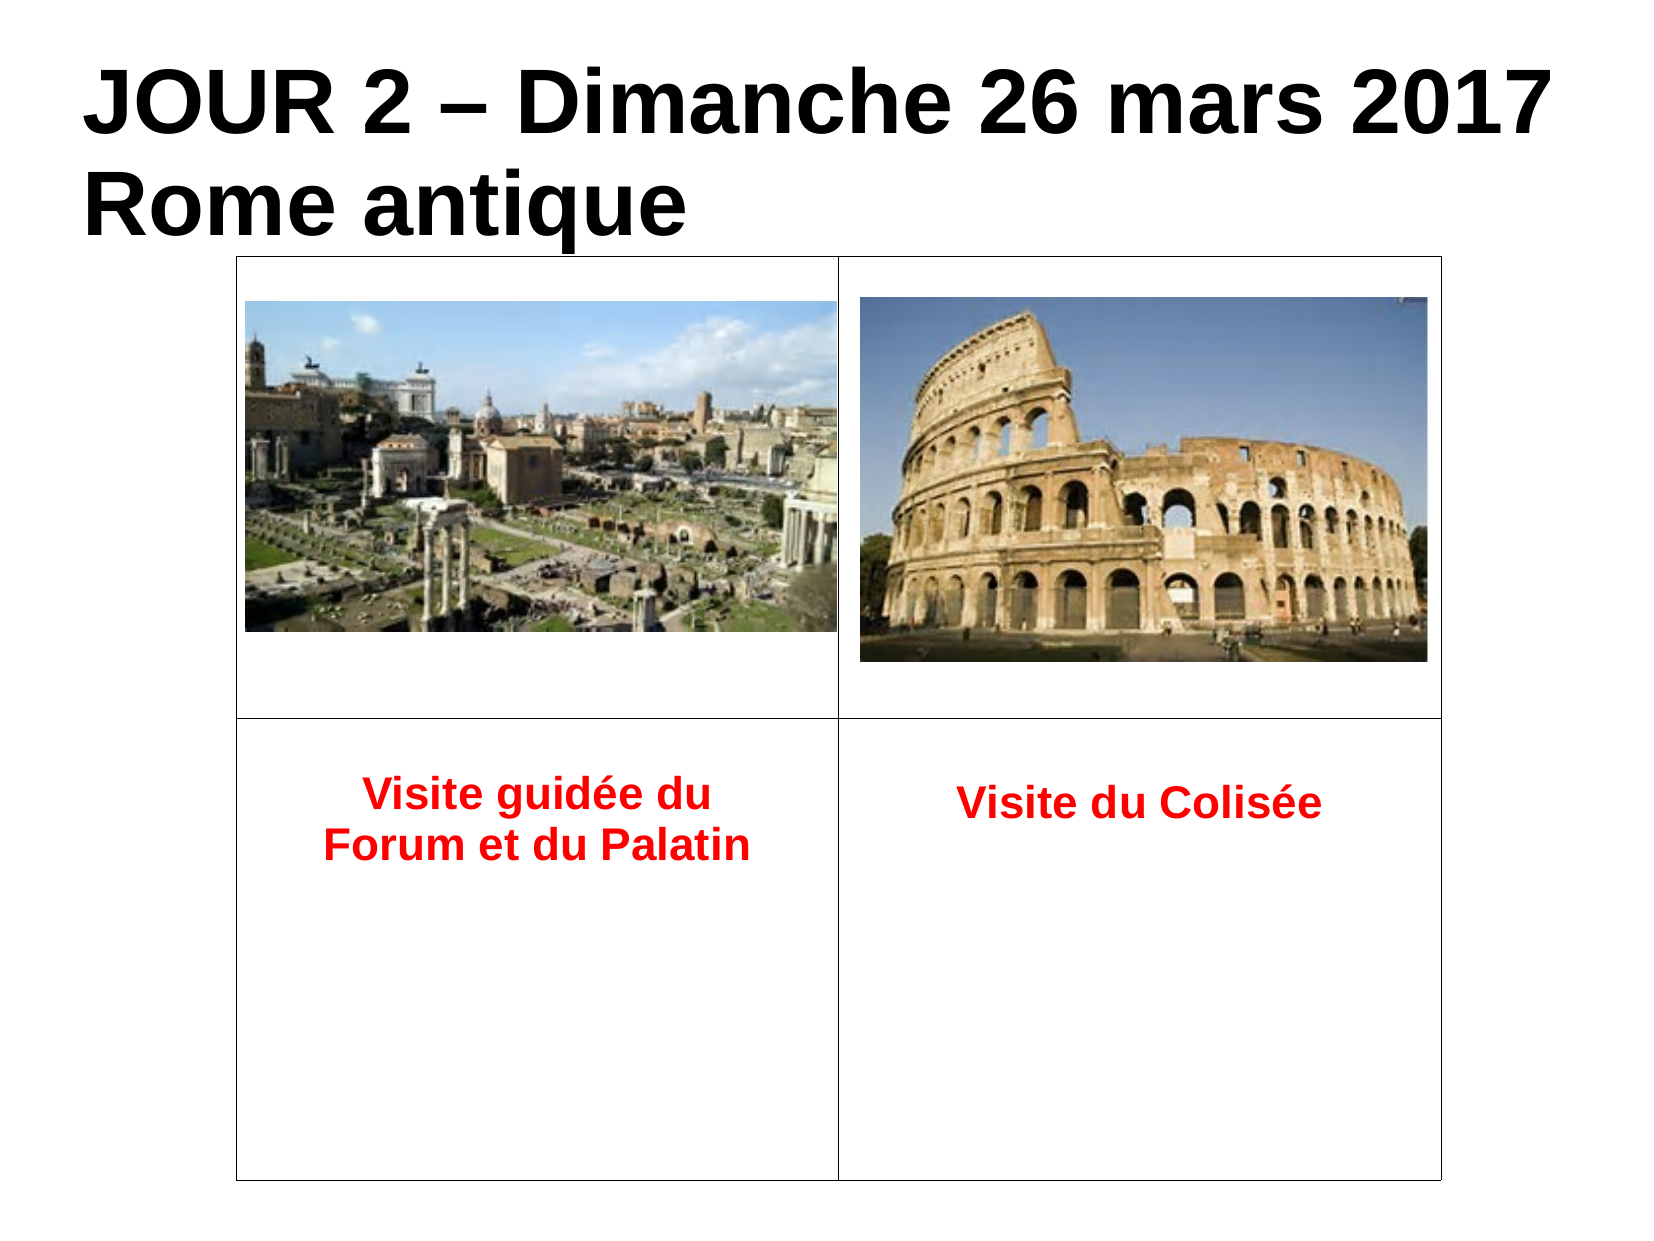

# JOUR 2 – Dimanche 26 mars 2017 Rome antique
| | |
| --- | --- |
| Visite guidée du Forum et du Palatin | Visite du Colisée |